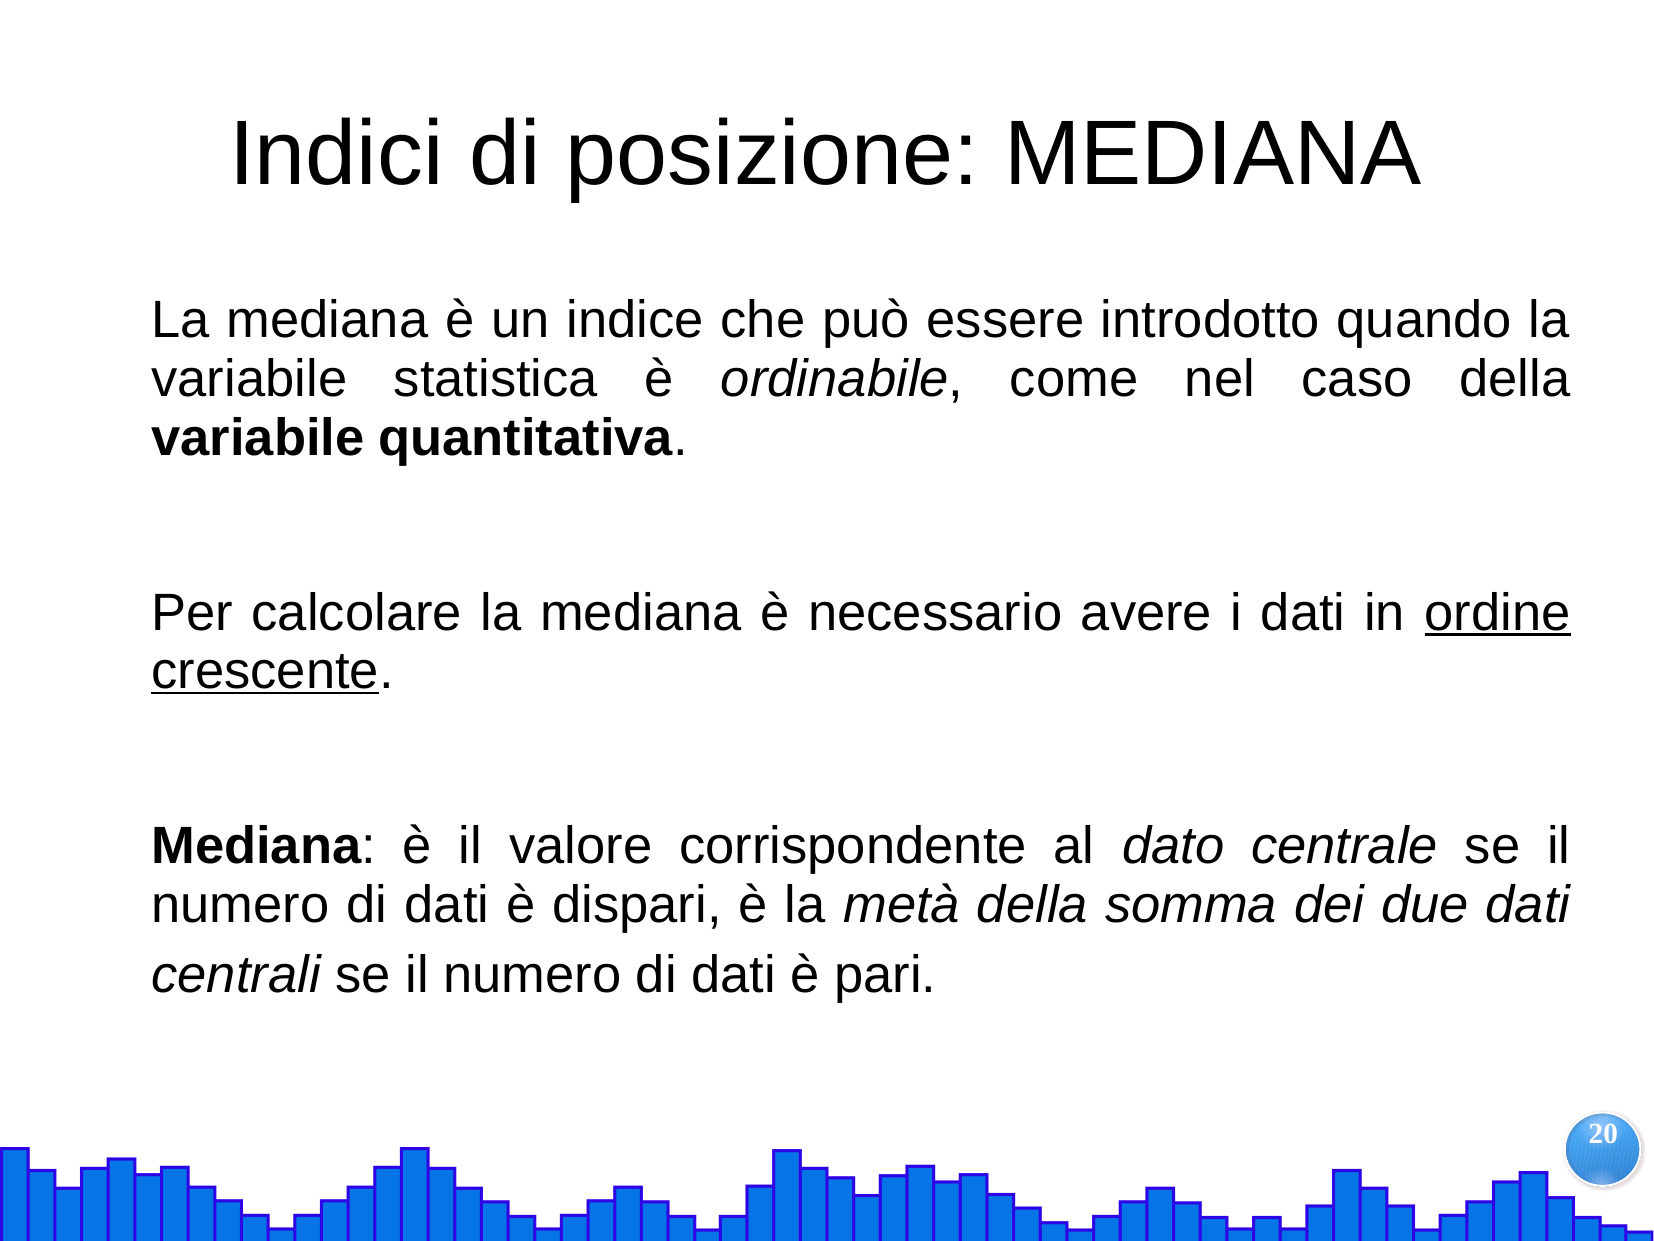

# Indici di posizione: MEDIANA
La mediana è un indice che può essere introdotto quando la variabile statistica è ordinabile, come nel caso della variabile quantitativa.
Per calcolare la mediana è necessario avere i dati in ordine crescente.
Mediana: è il valore corrispondente al dato centrale se il numero di dati è dispari, è la metà della somma dei due dati centrali se il numero di dati è pari.
20